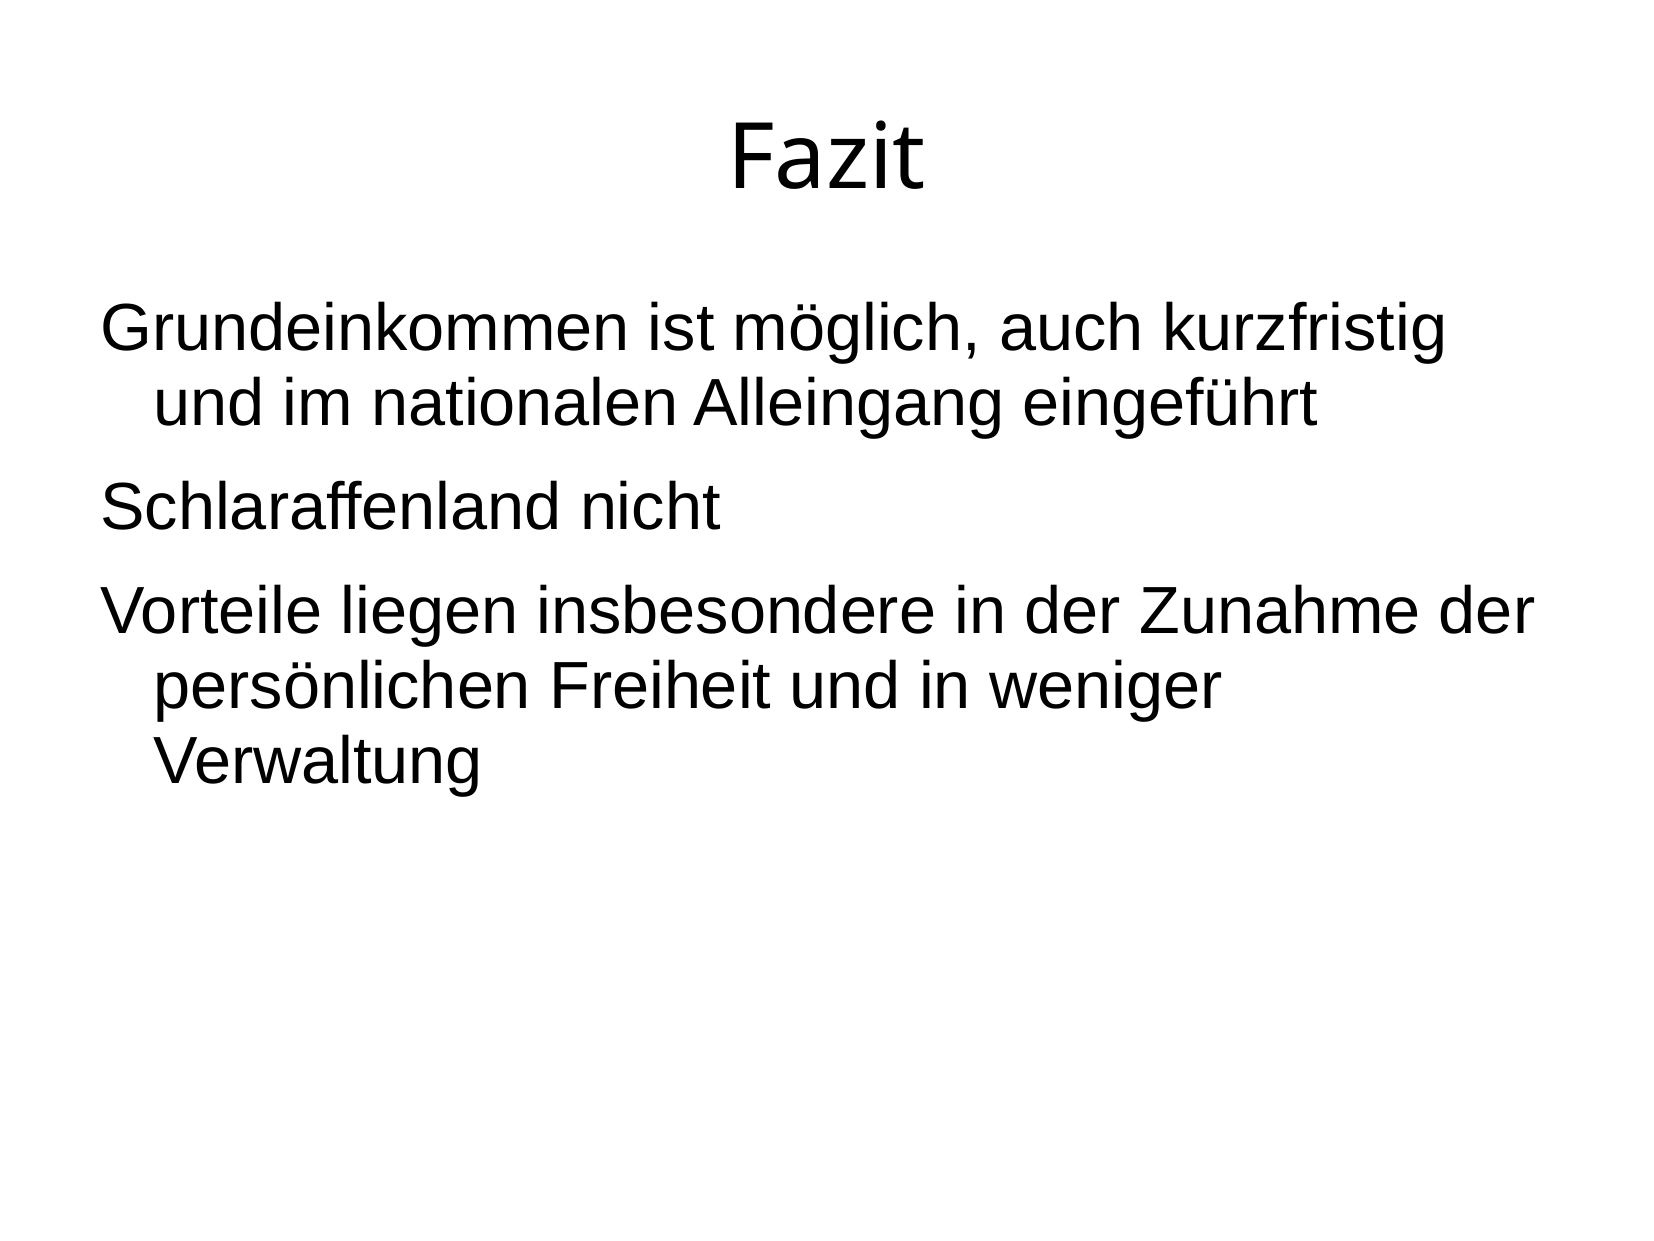

# Fazit
Grundeinkommen ist möglich, auch kurzfristig und im nationalen Alleingang eingeführt
Schlaraffenland nicht
Vorteile liegen insbesondere in der Zunahme der persönlichen Freiheit und in weniger Verwaltung